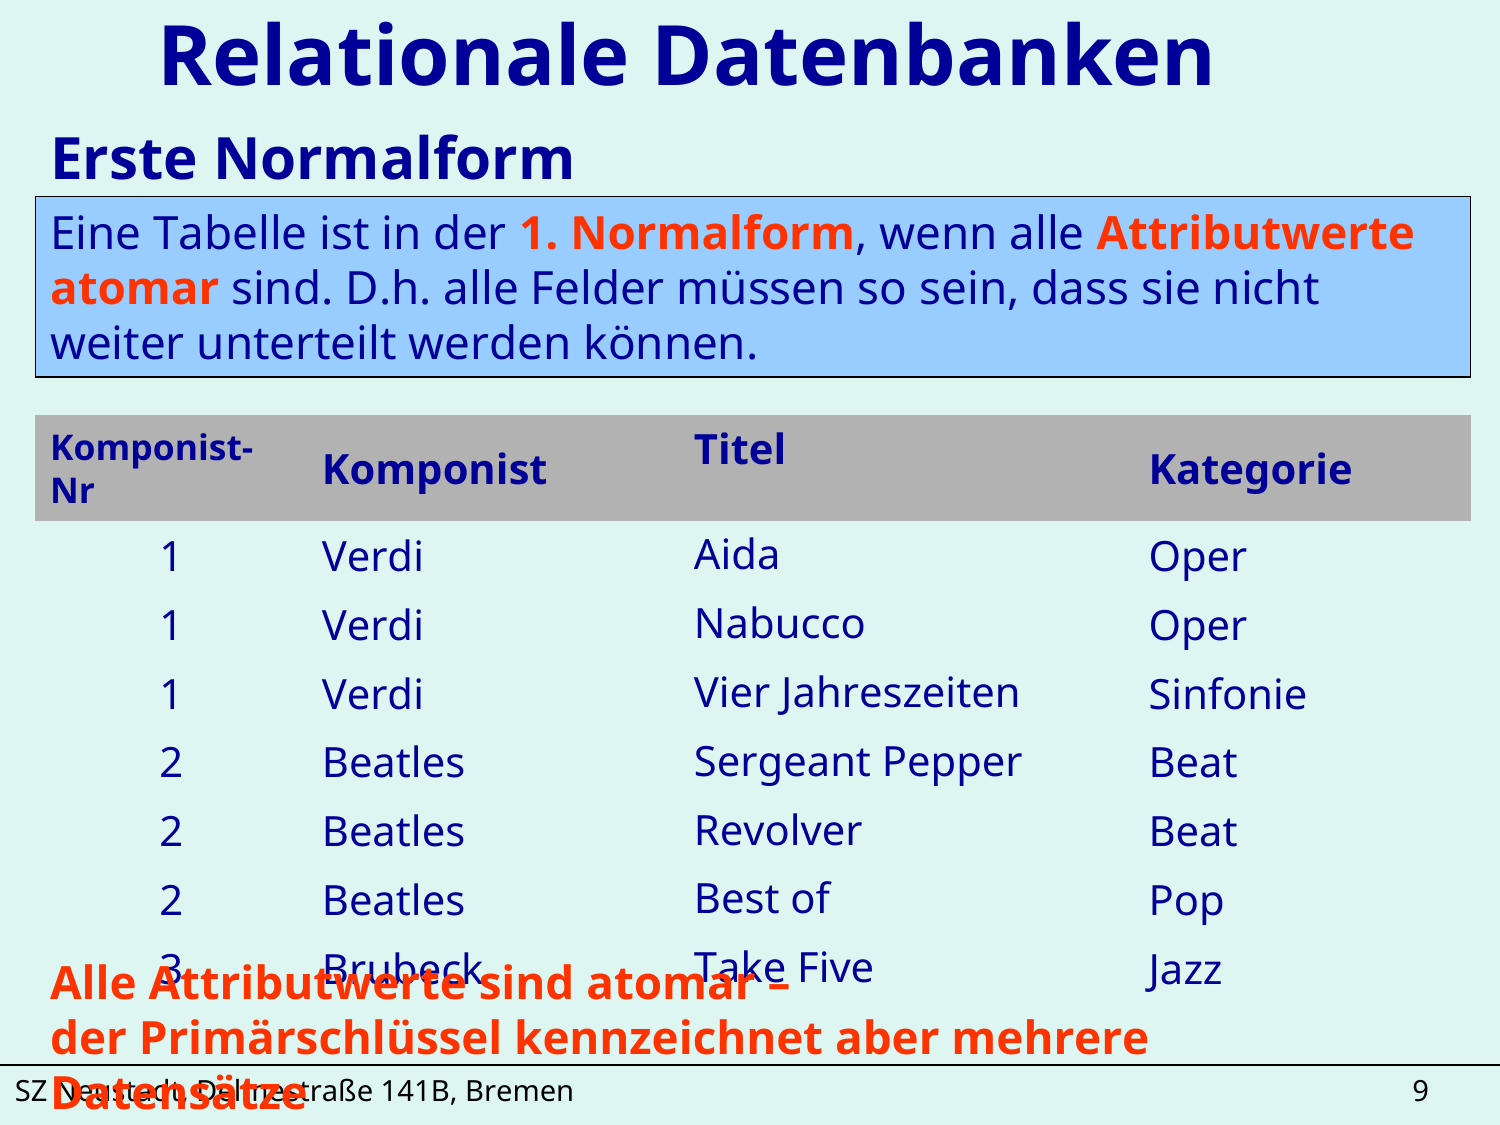

Relationale Datenbanken
Erste Normalform
Eine Tabelle ist in der 1. Normalform, wenn alle Attributwerte atomar sind. D.h. alle Felder müssen so sein, dass sie nicht weiter unterteilt werden können.
| Komponist-Nr | Komponist | Titel | Kategorie |
| --- | --- | --- | --- |
| 1 | Verdi | Aida | Oper |
| 1 | Verdi | Nabucco | Oper |
| 1 | Verdi | Vier Jahreszeiten | Sinfonie |
| 2 | Beatles | Sergeant Pepper | Beat |
| 2 | Beatles | Revolver | Beat |
| 2 | Beatles | Best of | Pop |
| 3 | Brubeck | Take Five | Jazz |
Alle Attributwerte sind atomar –
der Primärschlüssel kennzeichnet aber mehrere Datensätze